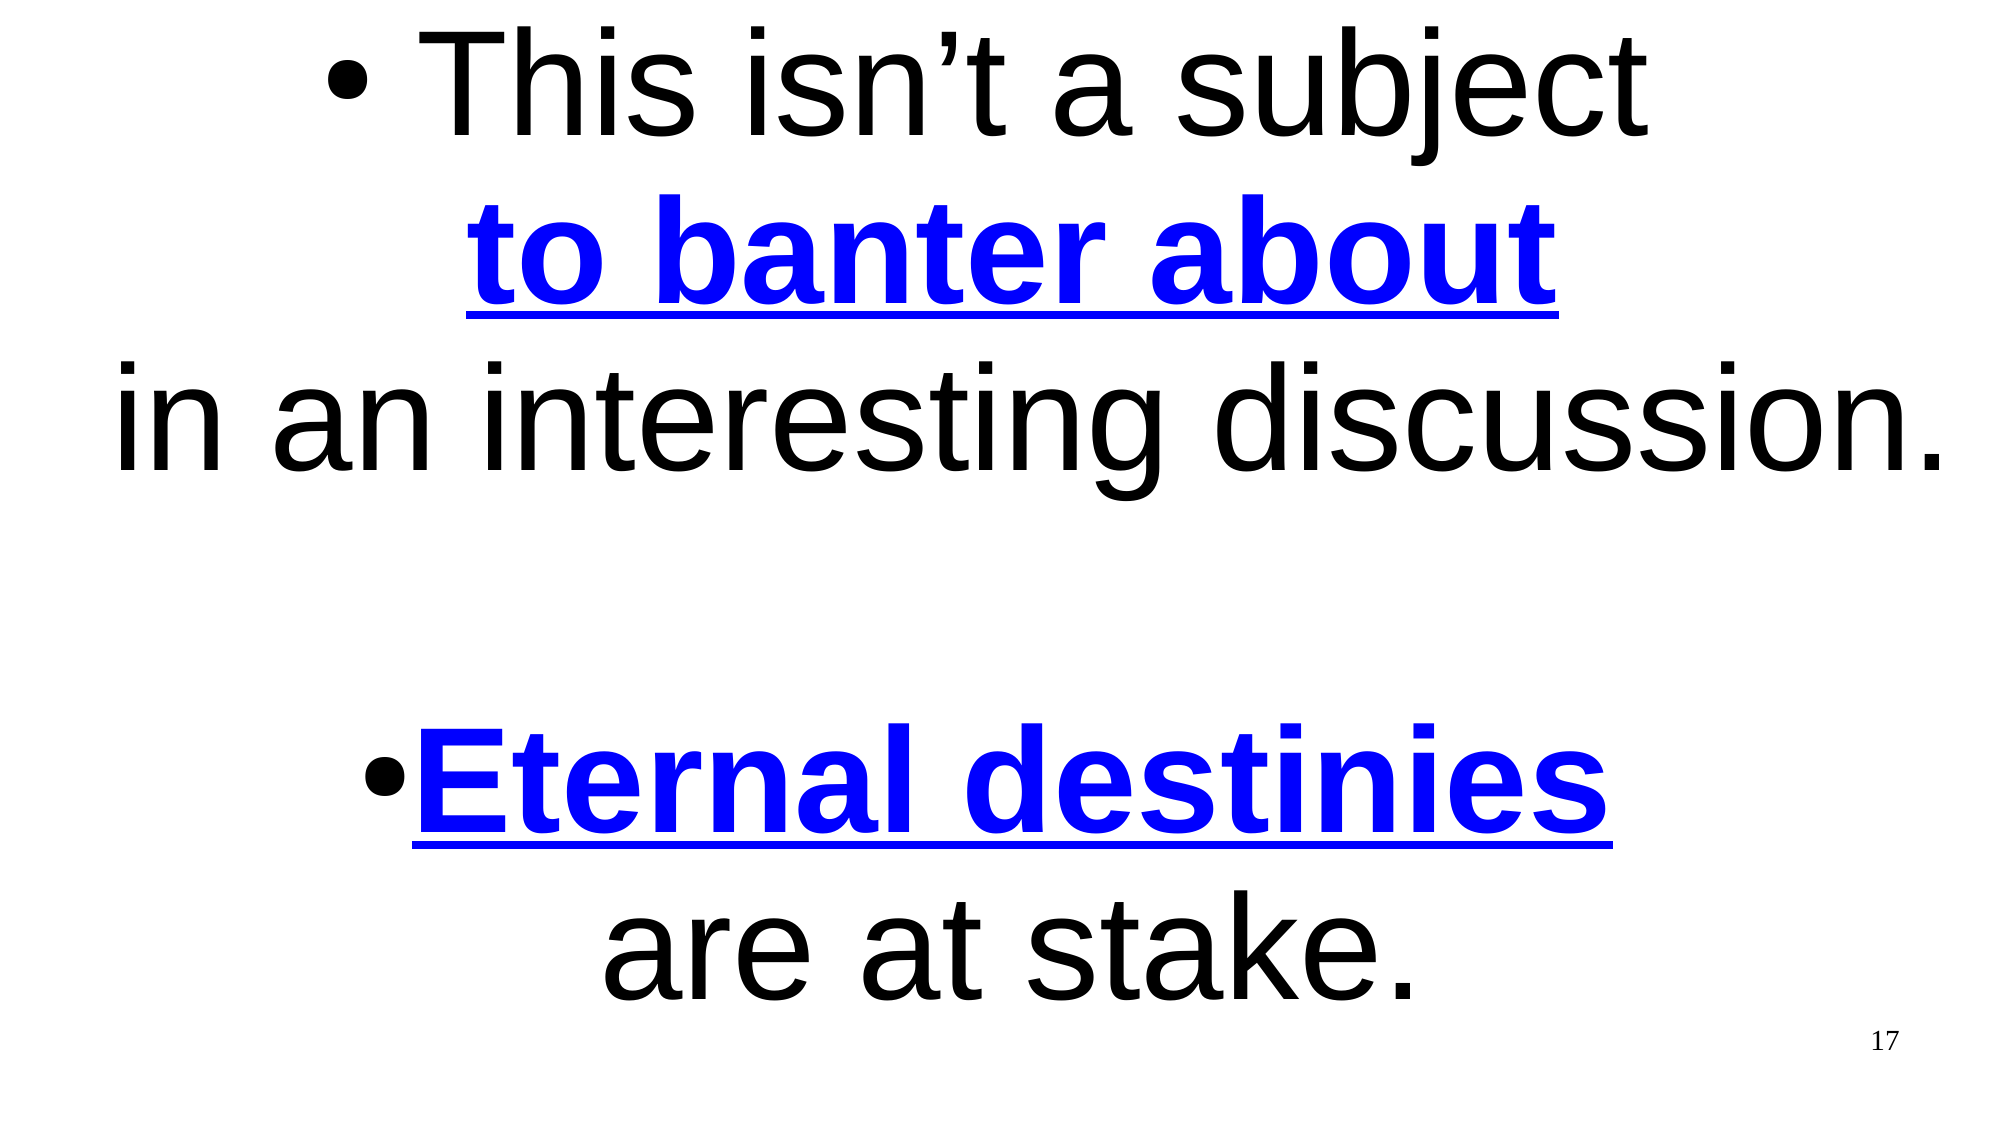

# This isn’t a subject to banter about in an interesting discussion.
Eternal destinies
are at stake.
17